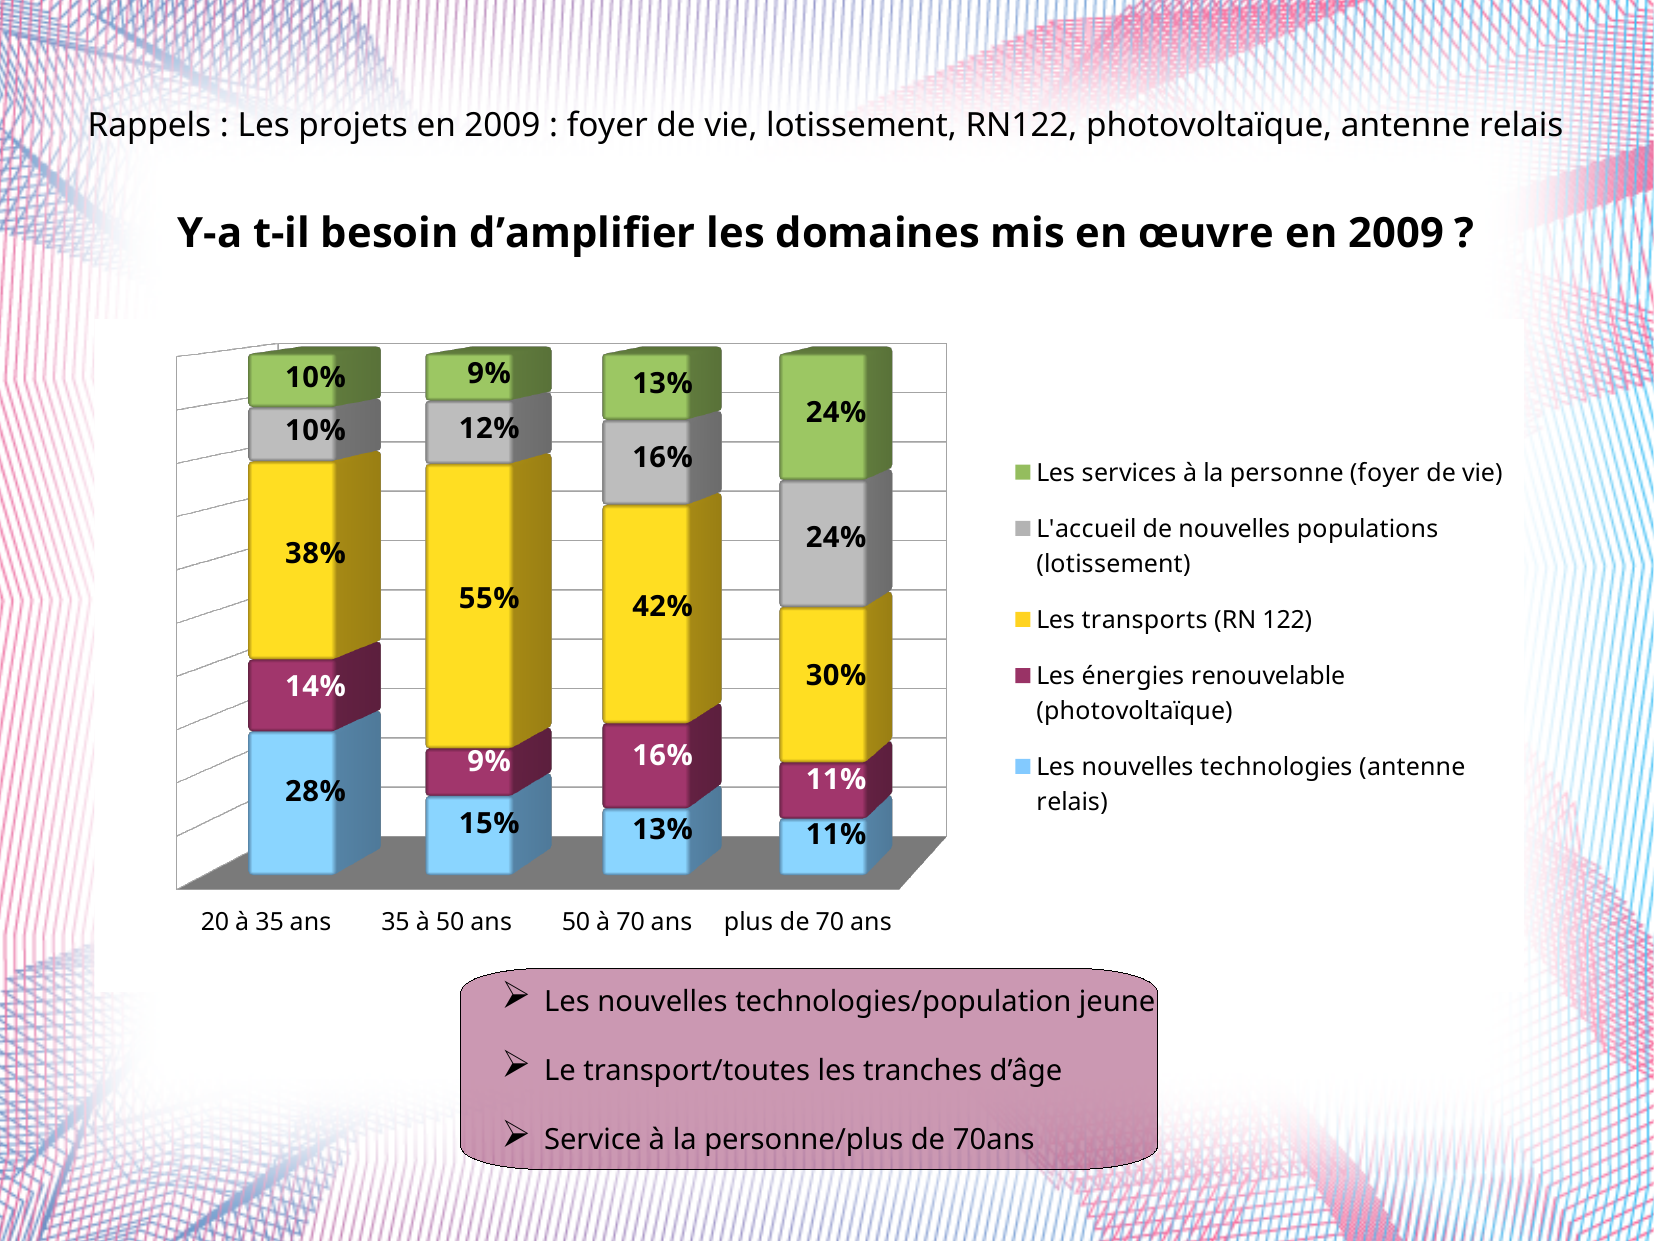

# Rappels : Les projets en 2009 : foyer de vie, lotissement, RN122, photovoltaïque, antenne relais Y-a t-il besoin d’amplifier les domaines mis en œuvre en 2009 ?
[unsupported chart]
 Les nouvelles technologies/population jeune
 Le transport/toutes les tranches d’âge
 Service à la personne/plus de 70ans